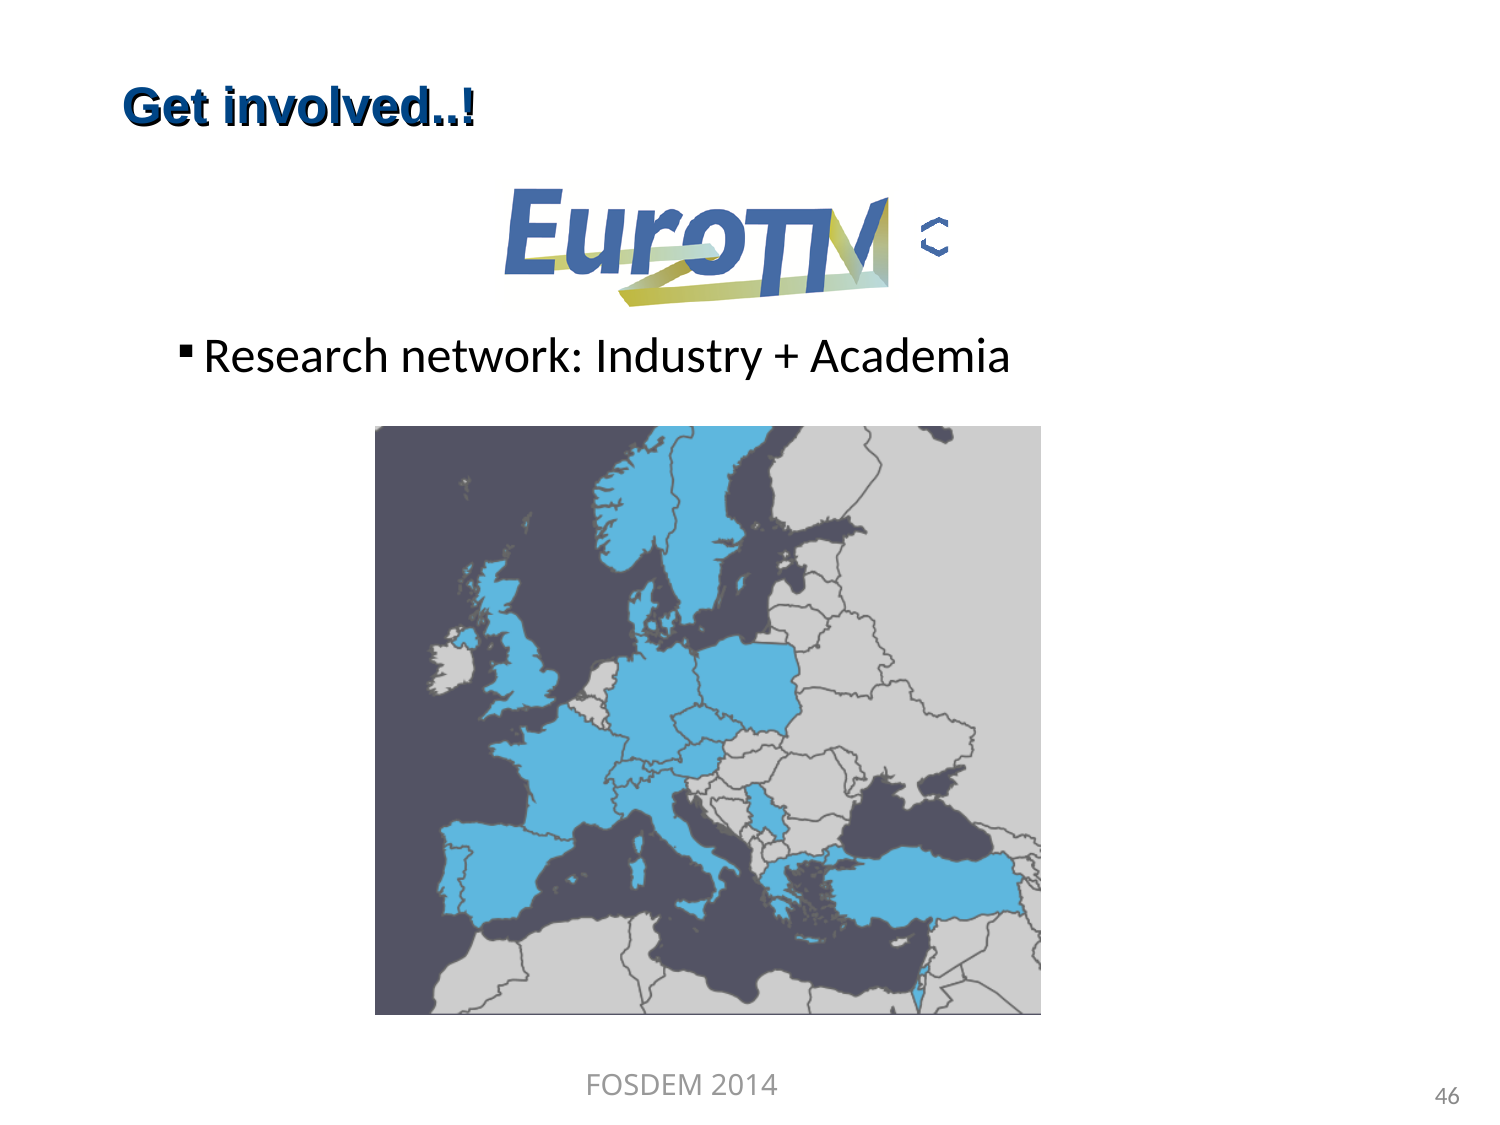

# Get involved..!
 Research network: Industry + Academia
FOSDEM 2014